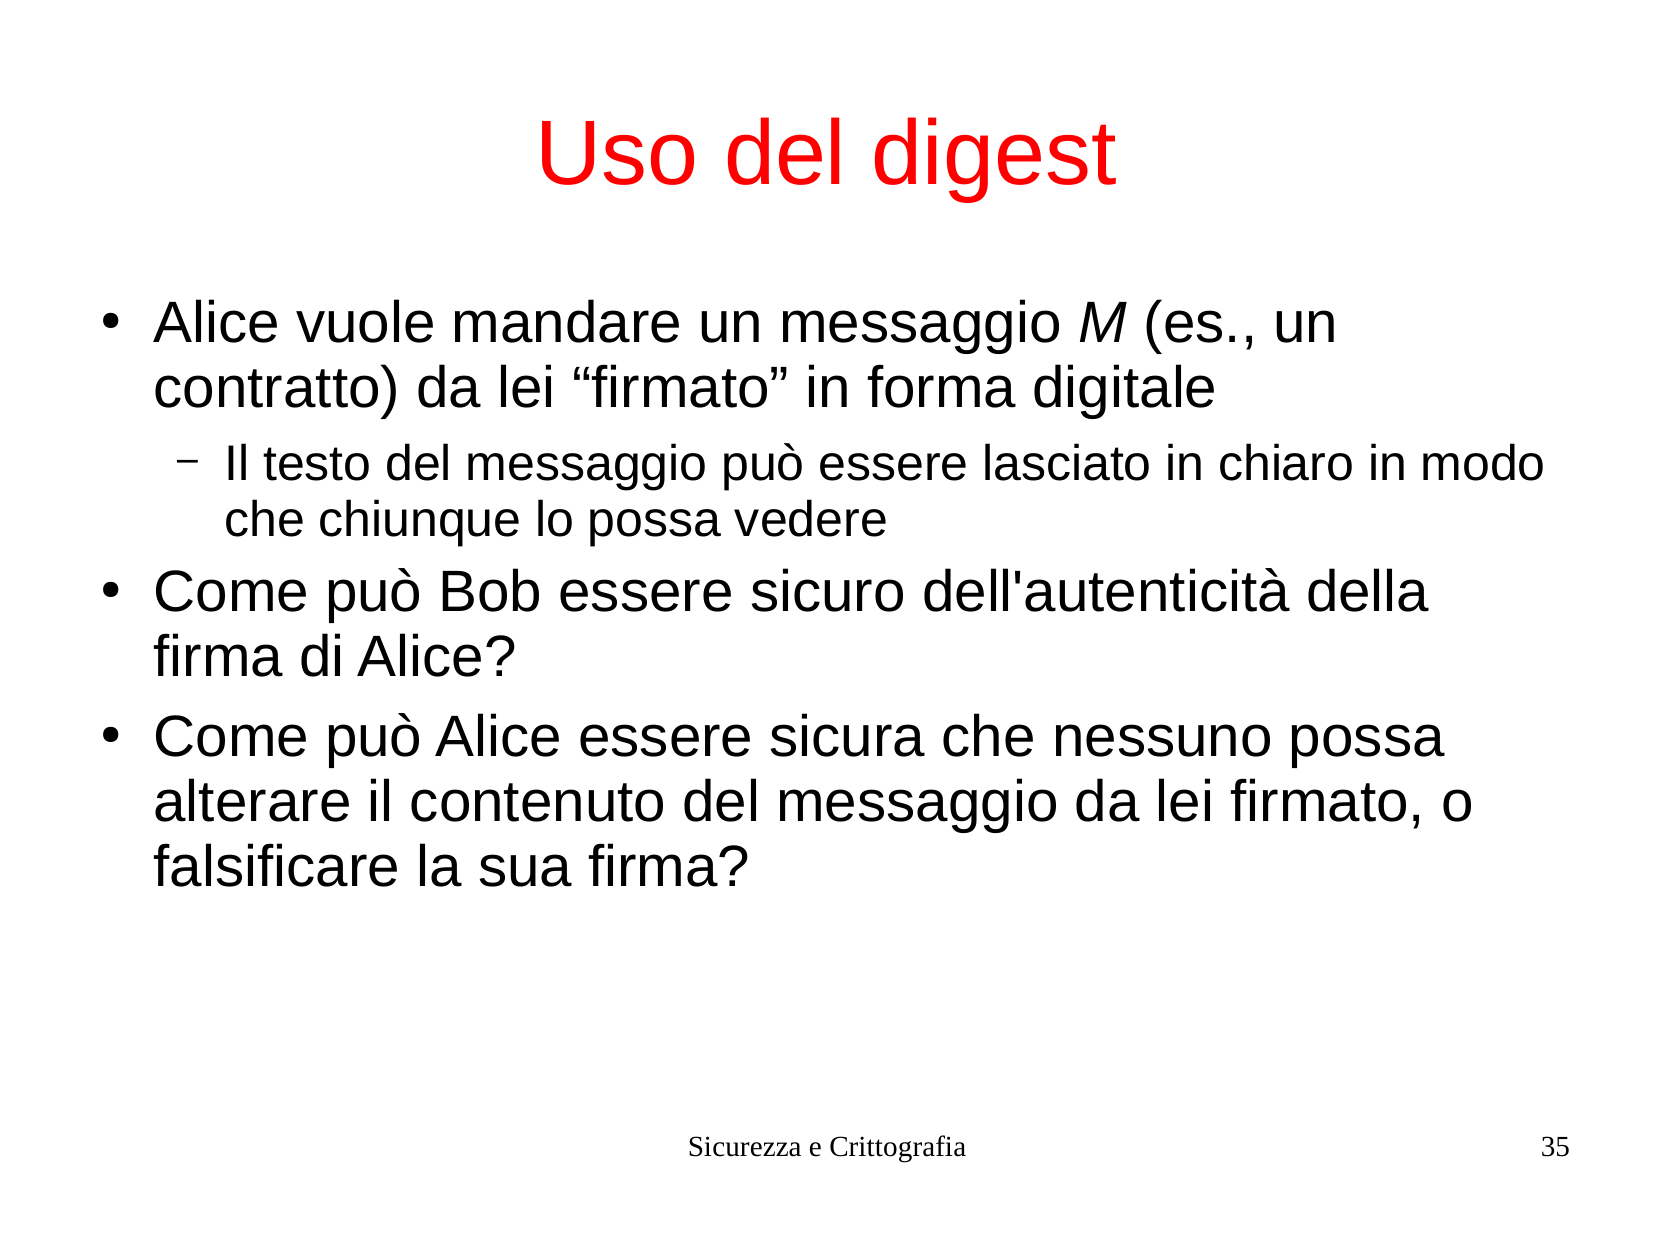

# Uso del digest
Alice vuole mandare un messaggio M (es., un contratto) da lei “firmato” in forma digitale
Il testo del messaggio può essere lasciato in chiaro in modo che chiunque lo possa vedere
Come può Bob essere sicuro dell'autenticità della firma di Alice?
Come può Alice essere sicura che nessuno possa alterare il contenuto del messaggio da lei firmato, o falsificare la sua firma?
Sicurezza e Crittografia
35